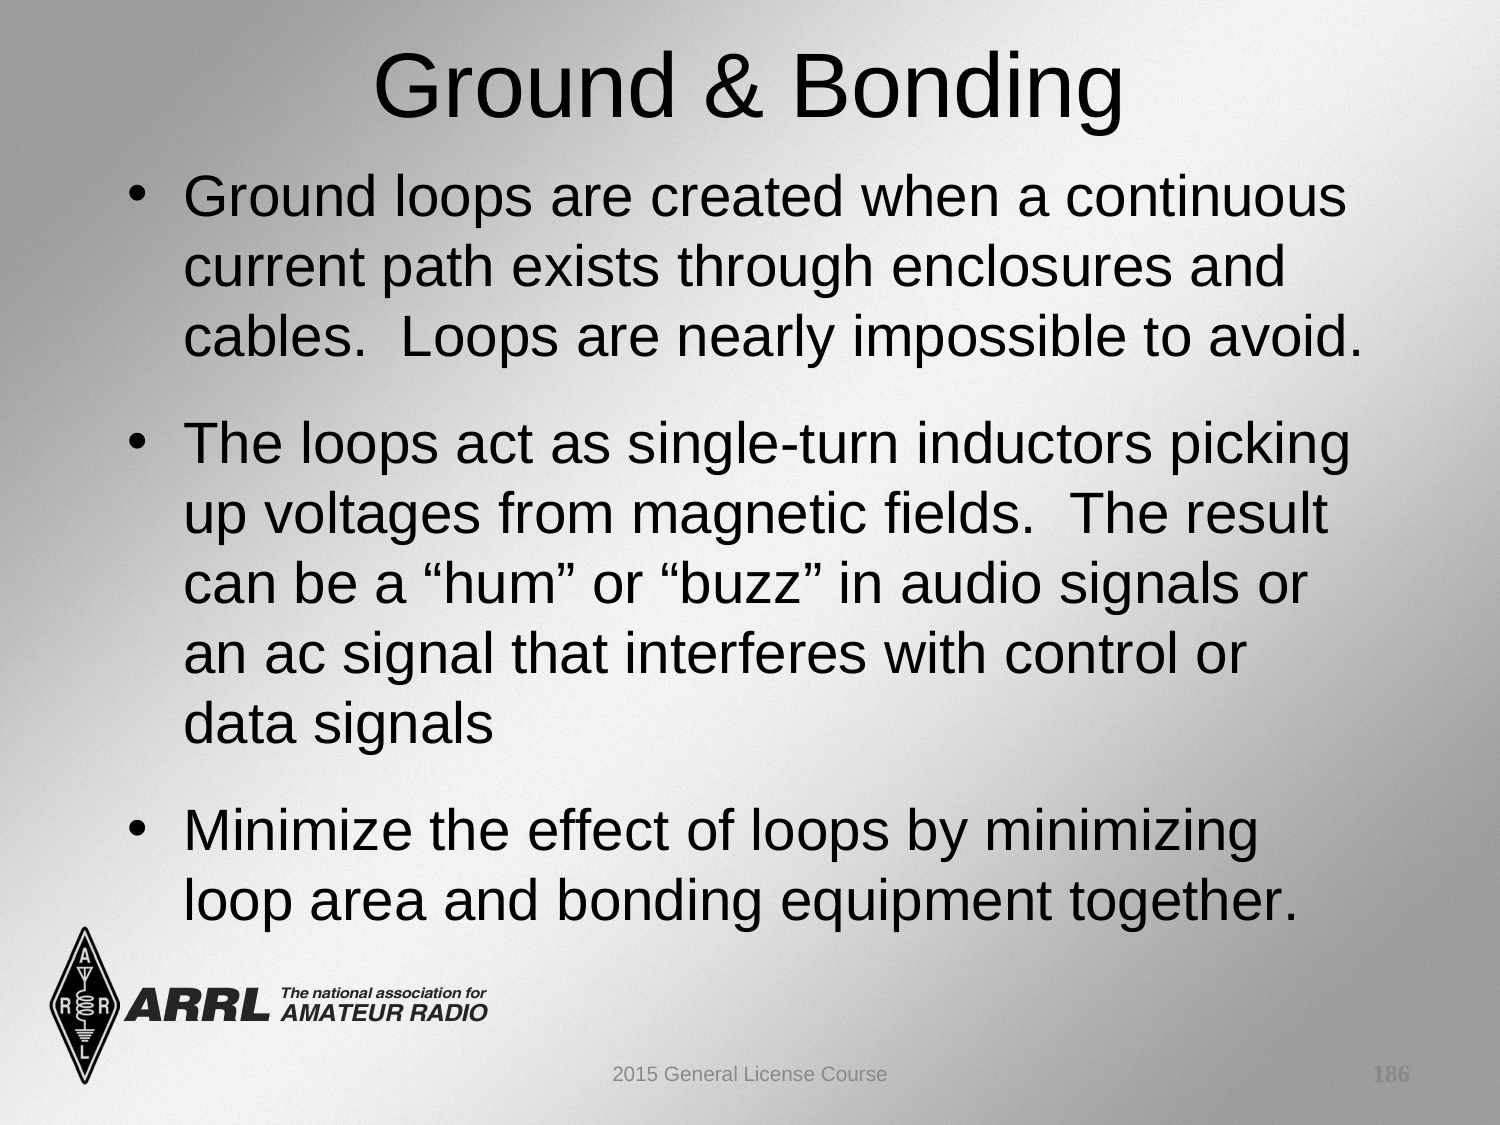

Ground & Bonding
Ground loops are created when a continuous current path exists through enclosures and cables. Loops are nearly impossible to avoid.
The loops act as single-turn inductors picking up voltages from magnetic fields. The result can be a “hum” or “buzz” in audio signals or an ac signal that interferes with control or data signals
Minimize the effect of loops by minimizing loop area and bonding equipment together.
2015 General License Course